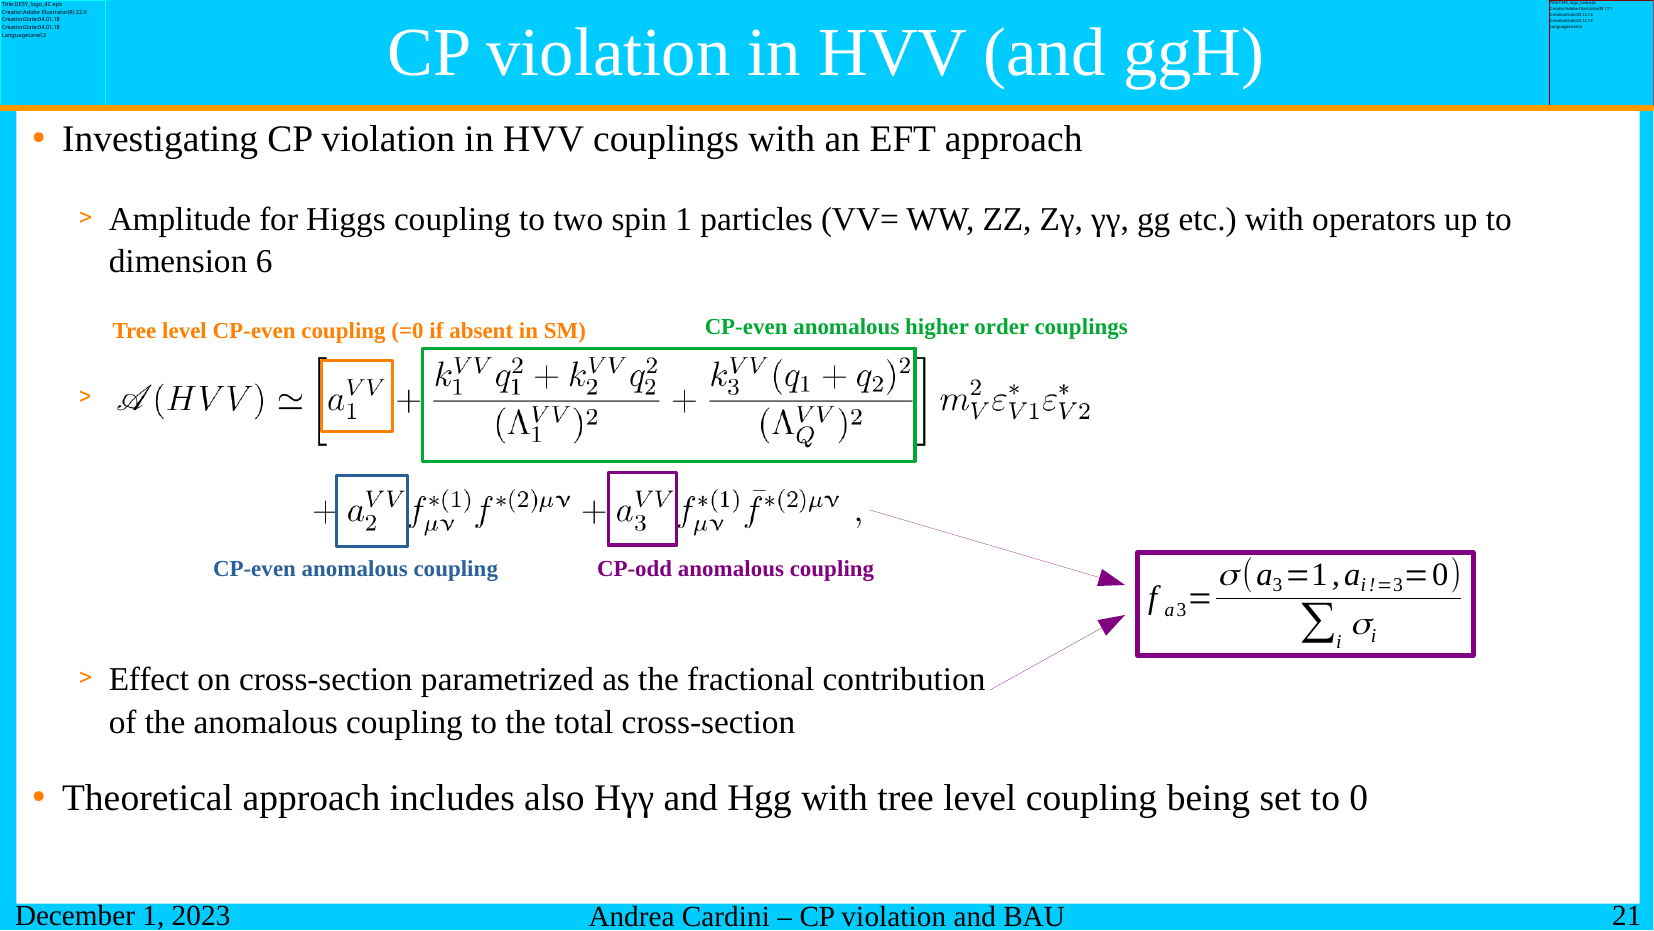

# CP violation in HVV (and ggH)
Investigating CP violation in HVV couplings with an EFT approach
Amplitude for Higgs coupling to two spin 1 particles (VV= WW, ZZ, Zγ, γγ, gg etc.) with operators up to dimension 6
Effect on cross-section parametrized as the fractional contribution
of the anomalous coupling to the total cross-section
Theoretical approach includes also Hγγ and Hgg with tree level coupling being set to 0
CP-even anomalous higher order couplings
Tree level CP-even coupling (=0 if absent in SM)
CP-odd anomalous coupling
CP-even anomalous coupling
21